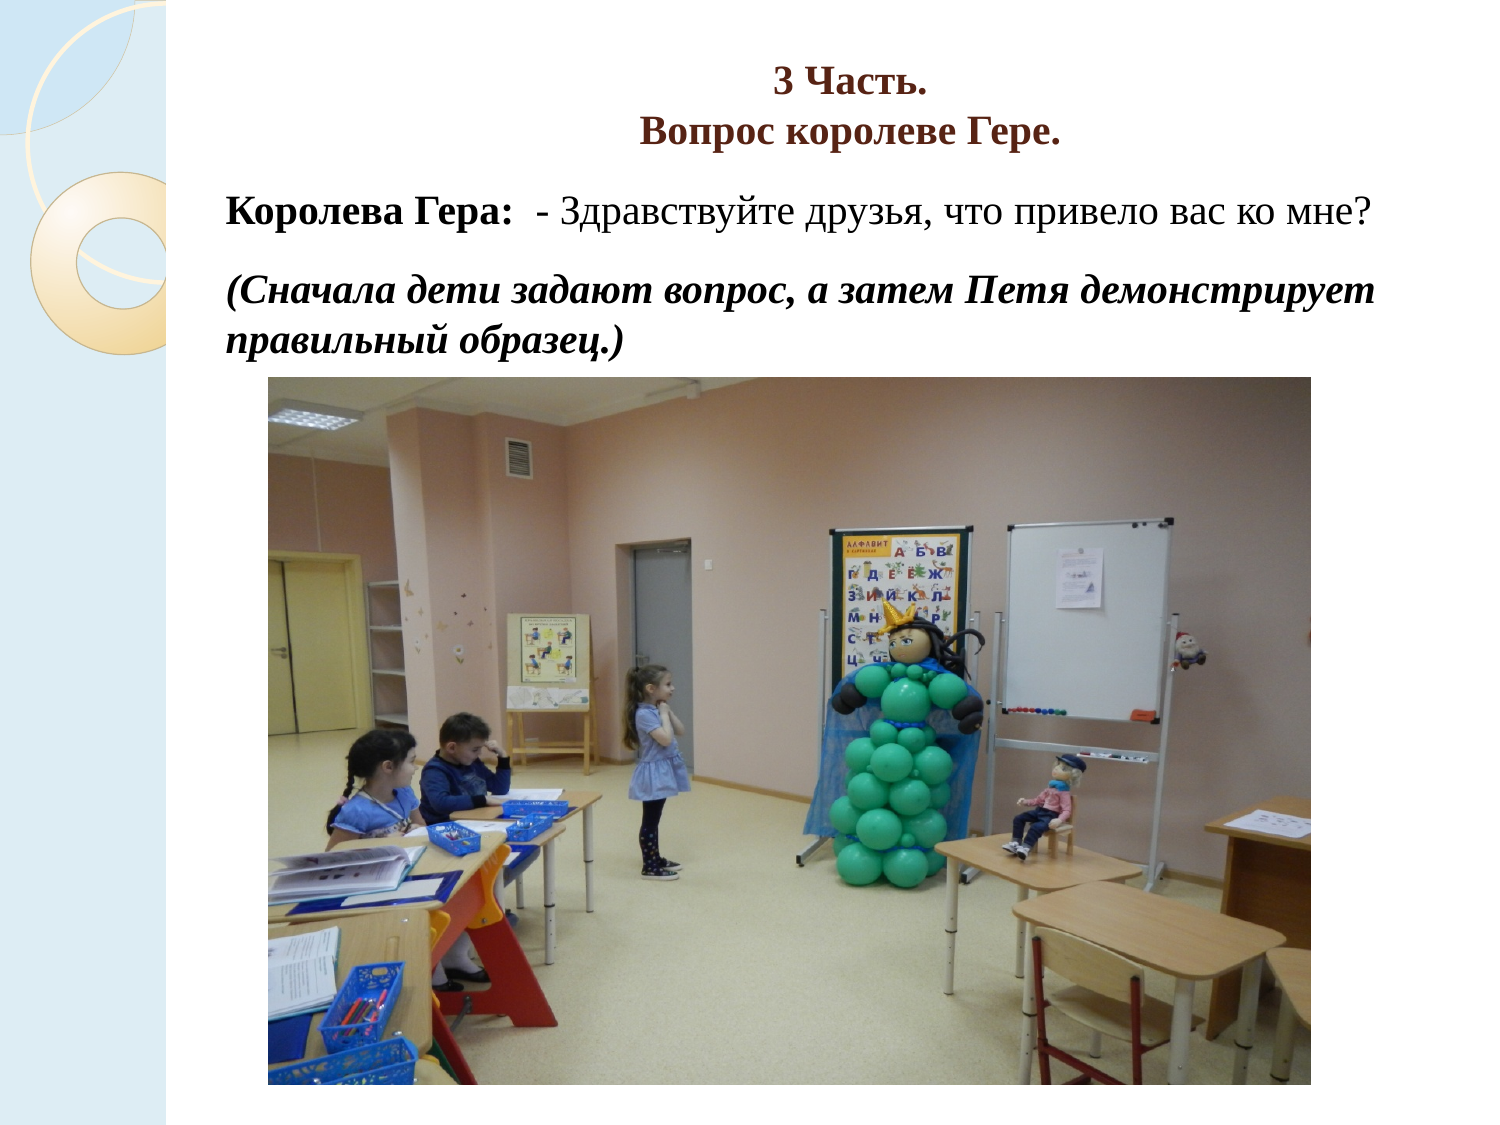

# 3 Часть. Вопрос королеве Гере.
Королева Гера: - Здравствуйте друзья, что привело вас ко мне?
(Сначала дети задают вопрос, а затем Петя демонстрирует правильный образец.)